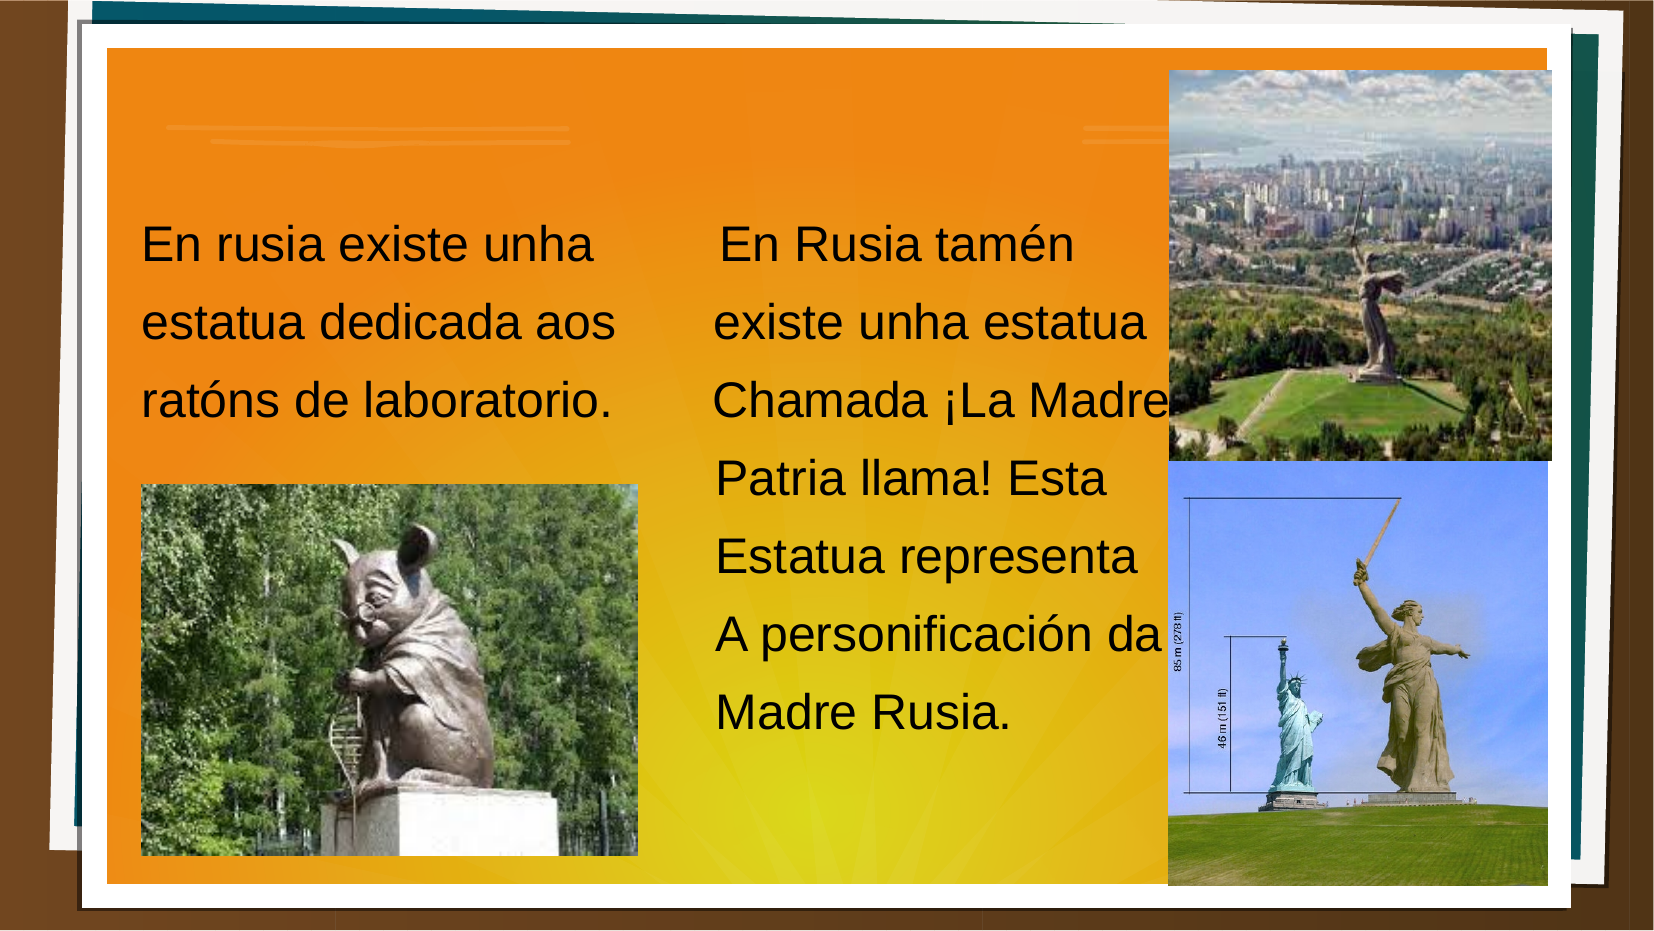

# En rusia existe unha En Rusia tamén
estatua dedicada aos existe unha estatua
ratóns de laboratorio. Chamada ¡La Madre
 Patria llama! Esta
 Estatua representa
 A personificación da
 Madre Rusia.